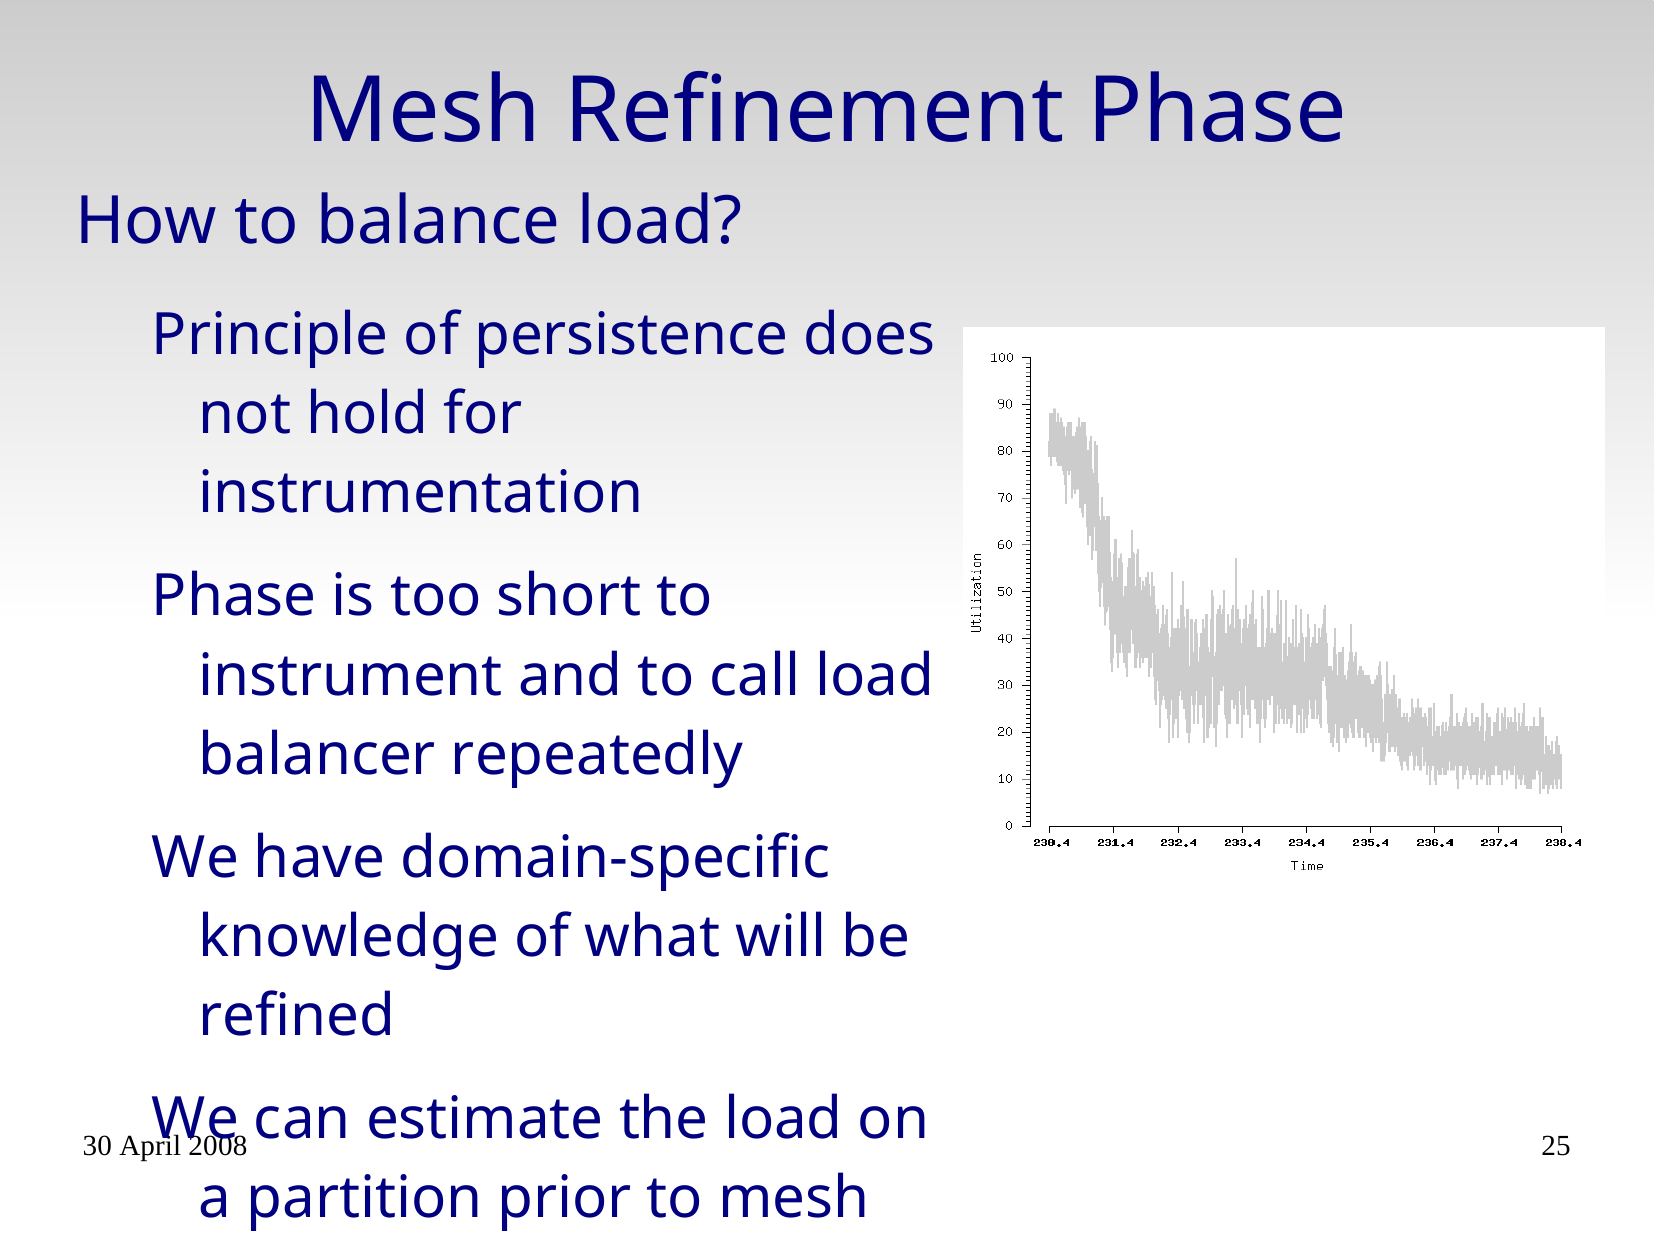

# Mesh Refinement Phase
How to balance load?
Principle of persistence does not hold for instrumentation
Phase is too short to instrument and to call load balancer repeatedly
We have domain-specific knowledge of what will be refined
We can estimate the load on a partition prior to mesh modification
30 April 2008
25